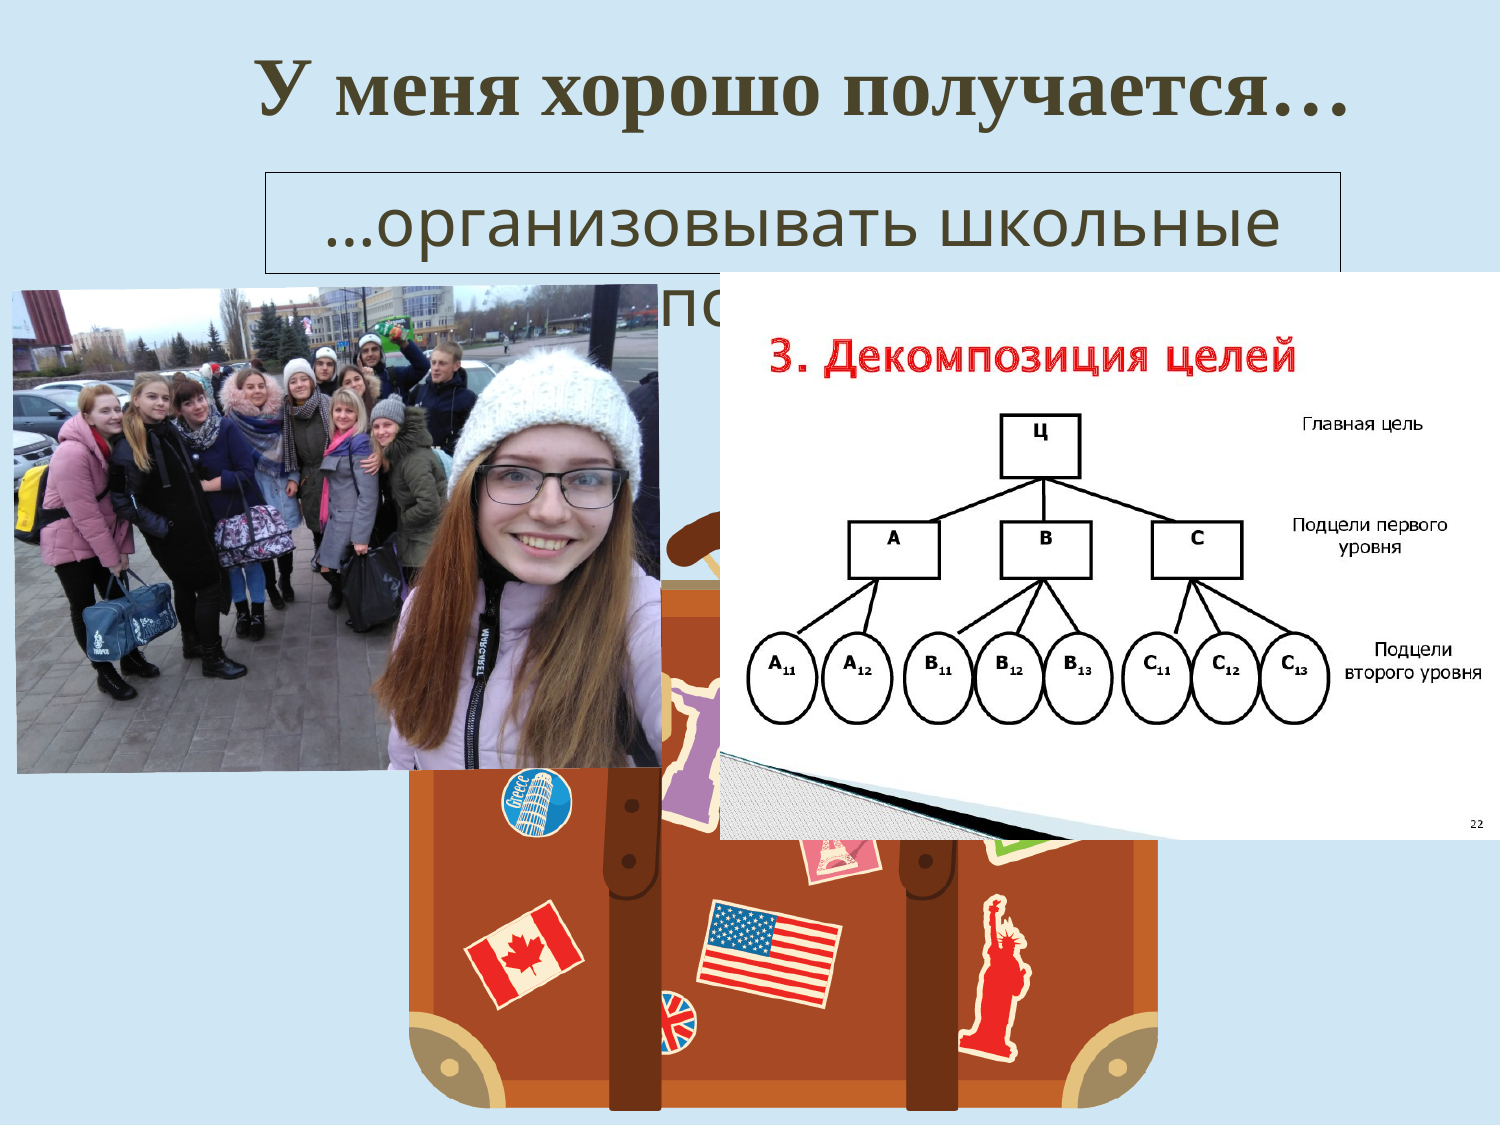

# У меня хорошо получается…
…организовывать школьные поездки.